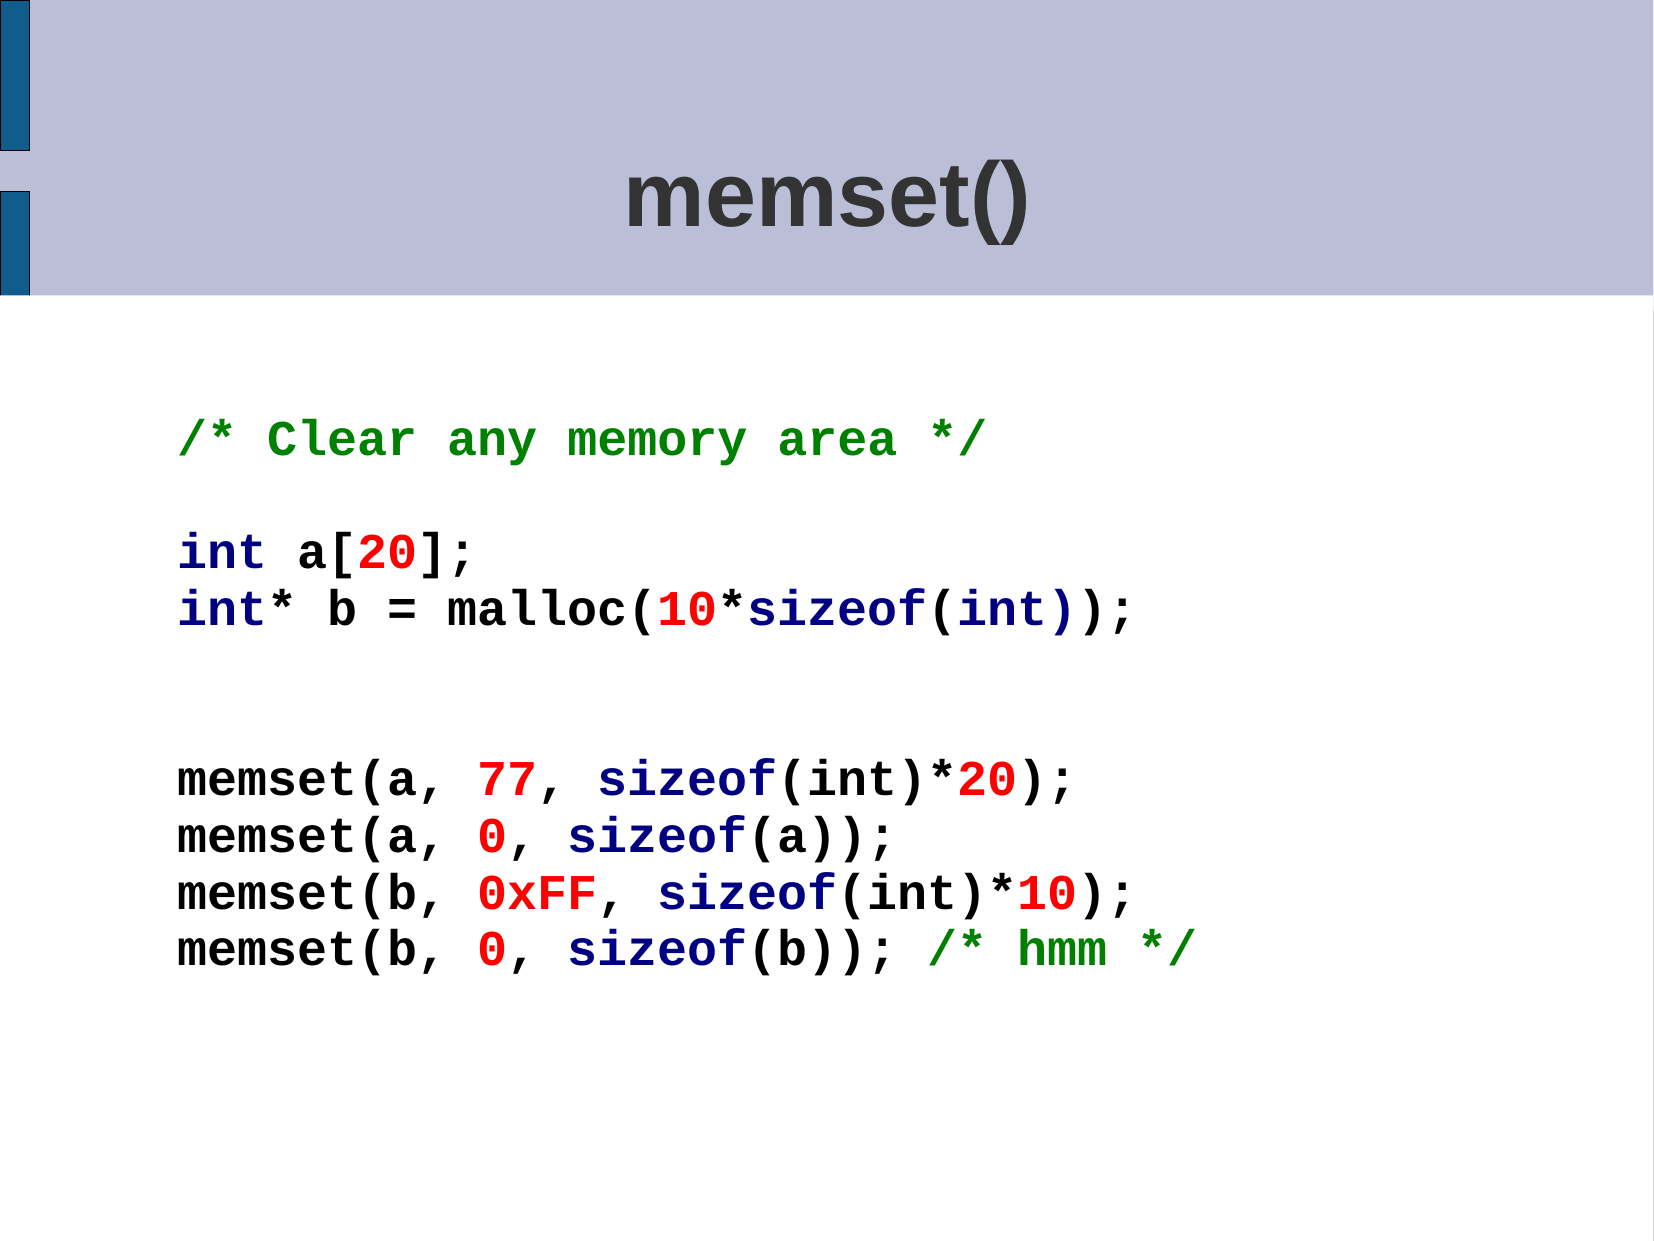

# memset()
/* Clear any memory area */
int a[20];
int* b = malloc(10*sizeof(int));
memset(a, 77, sizeof(int)*20);
memset(a, 0, sizeof(a));
memset(b, 0xFF, sizeof(int)*10);
memset(b, 0, sizeof(b)); /* hmm */